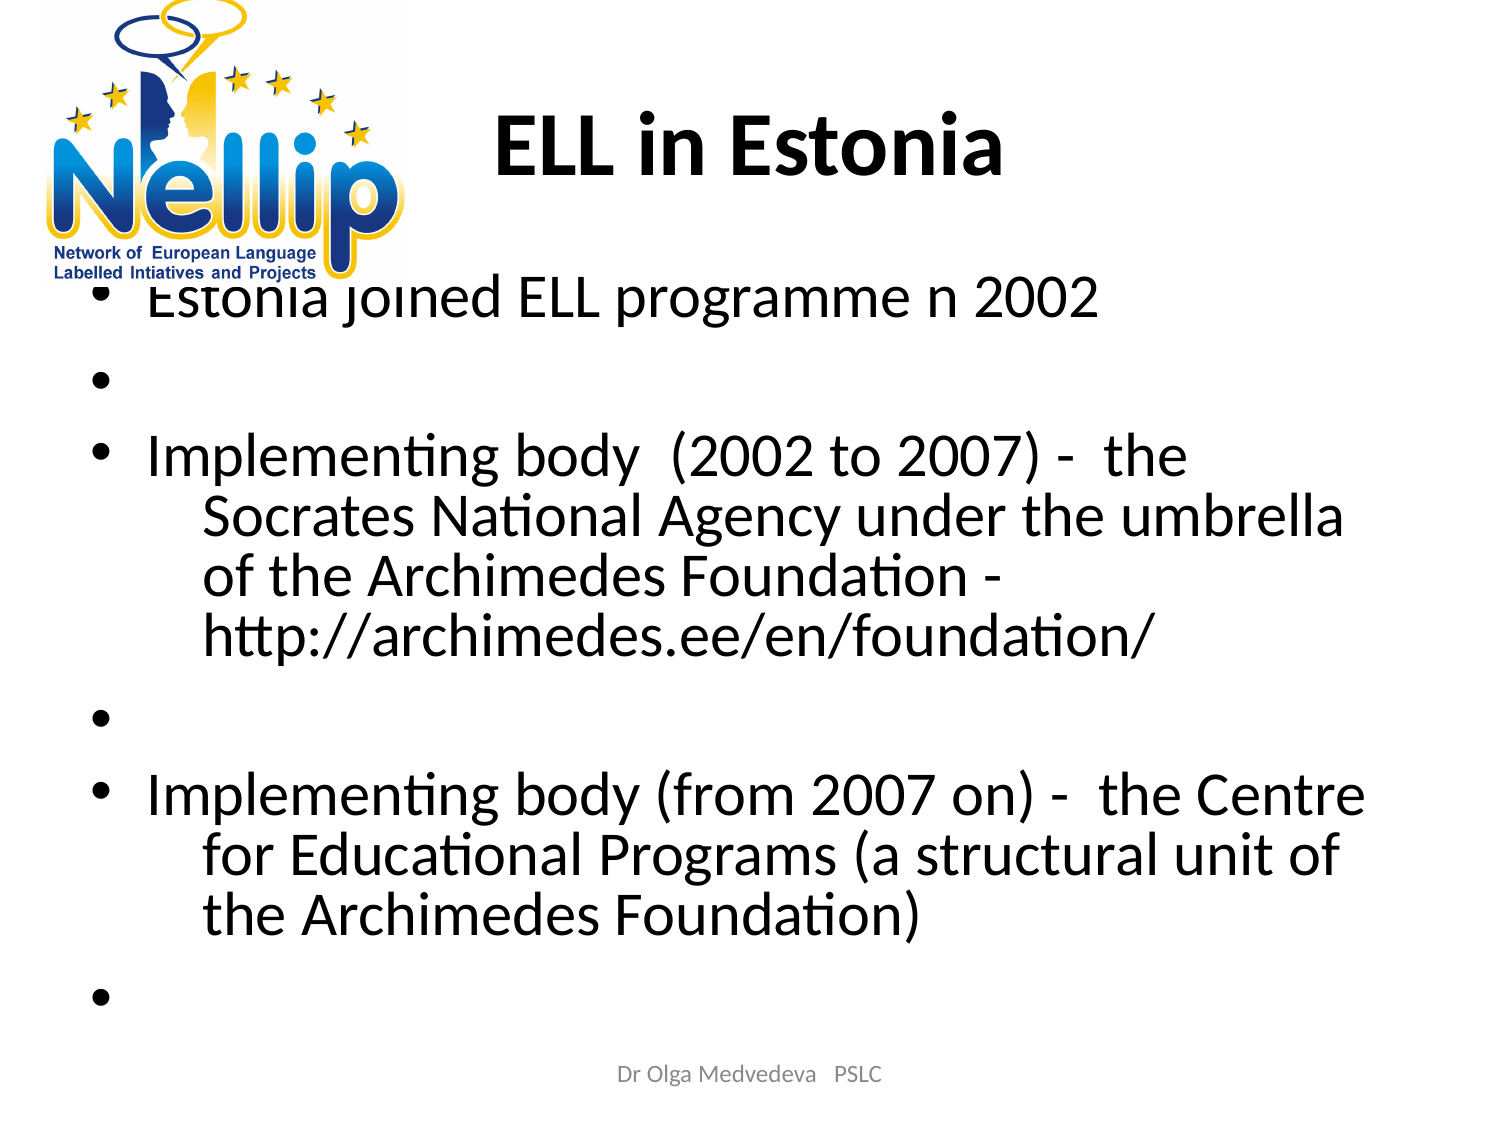

# ELL in Estonia
Estonia joined ELL programme n 2002
Implementing body (2002 to 2007) - the Socrates National Agency under the umbrella of the Archimedes Foundation - http://archimedes.ee/en/foundation/
Implementing body (from 2007 on) - the Centre for Educational Programs (a structural unit of the Archimedes Foundation)
Dr Olga Medvedeva PSLC